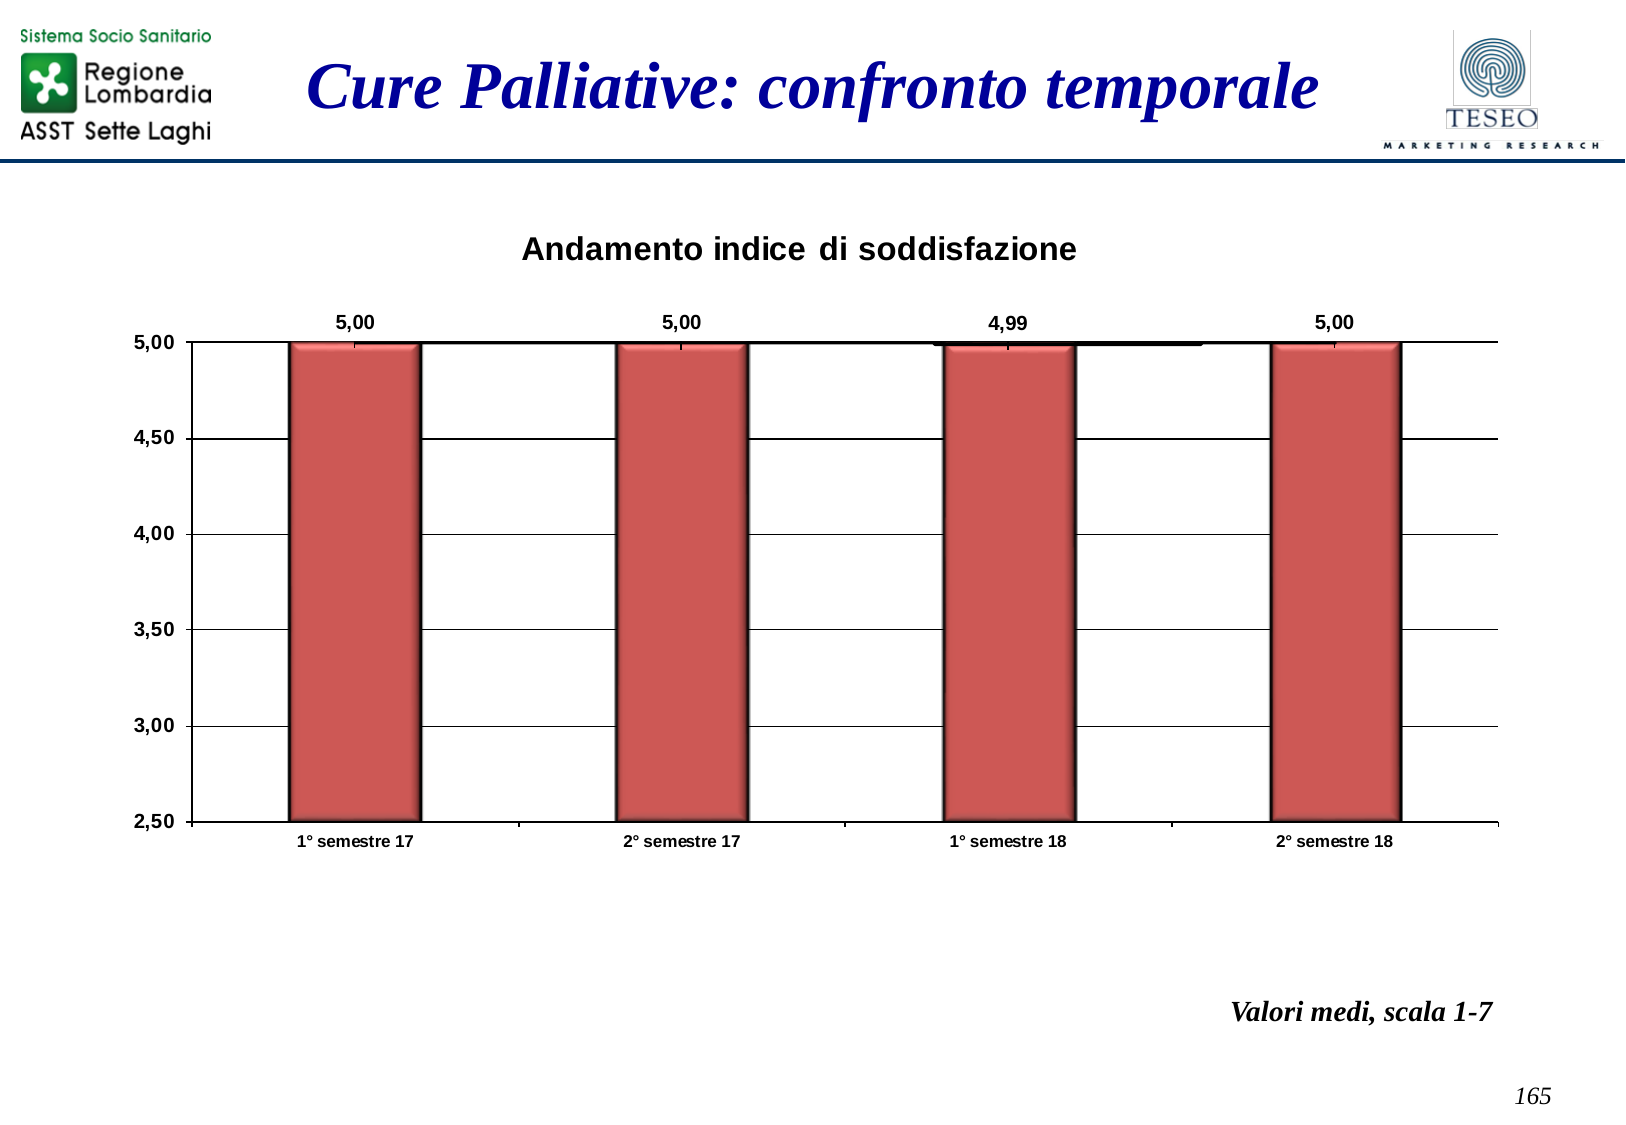

Cure Palliative: confronto temporale
Valori medi, scala 1-7